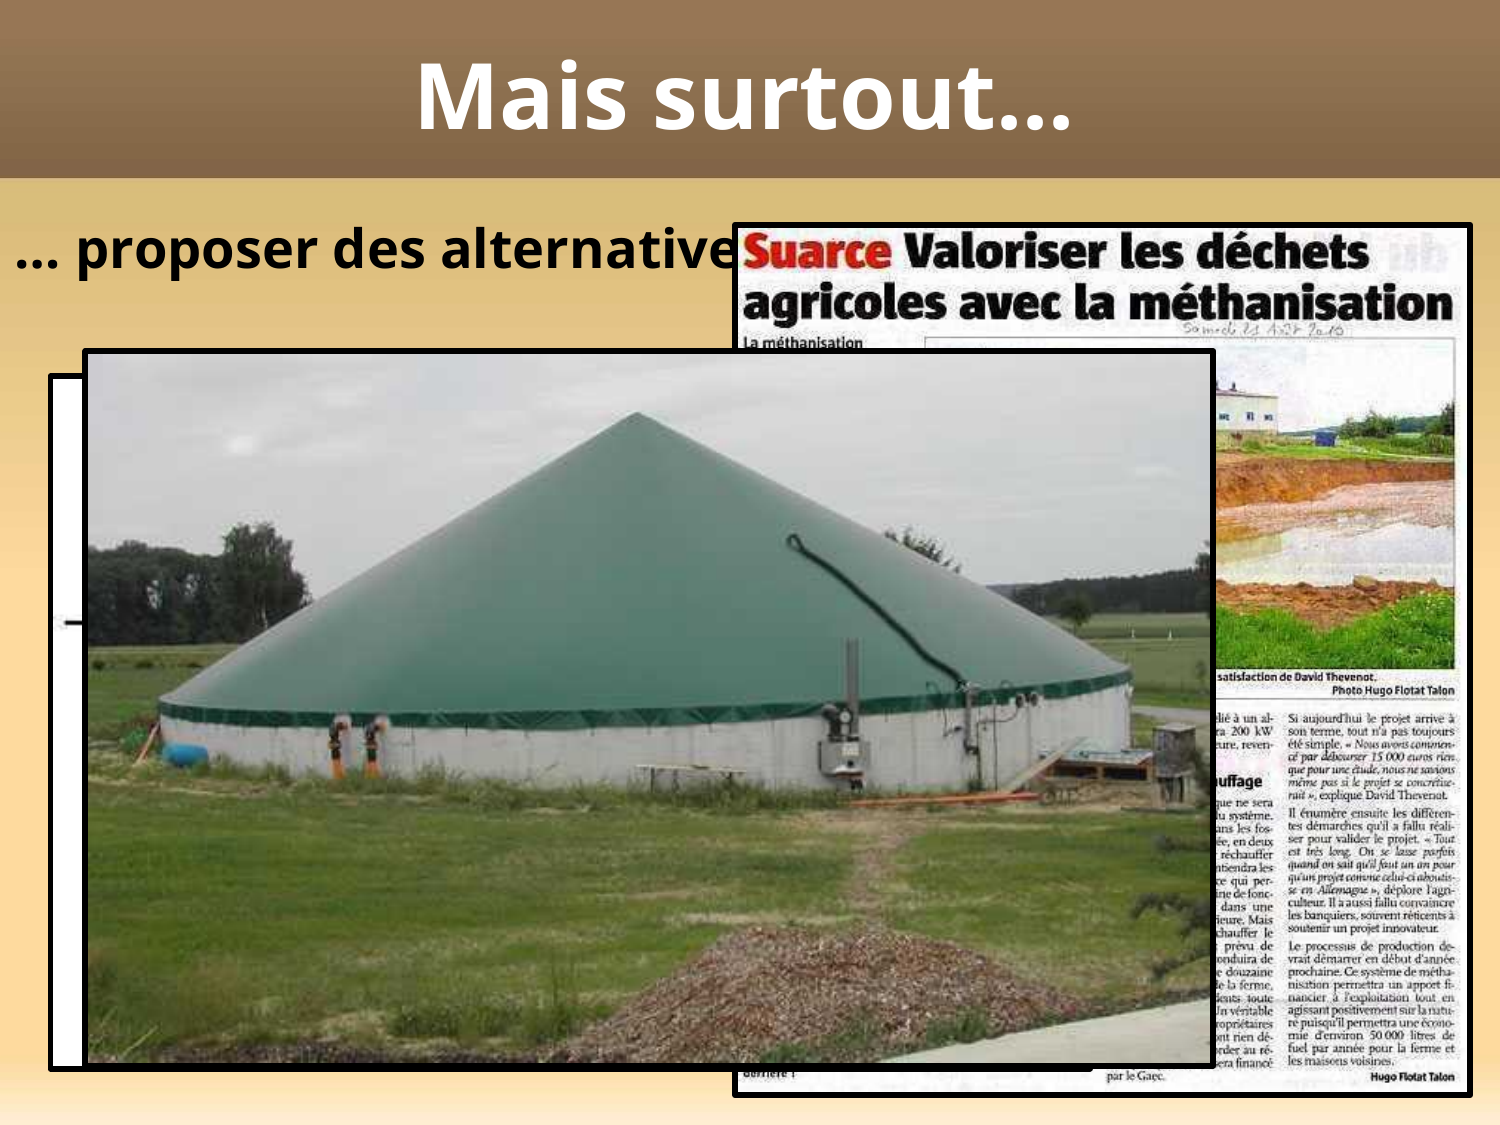

# Mais surtout...
… proposer des alternatives :